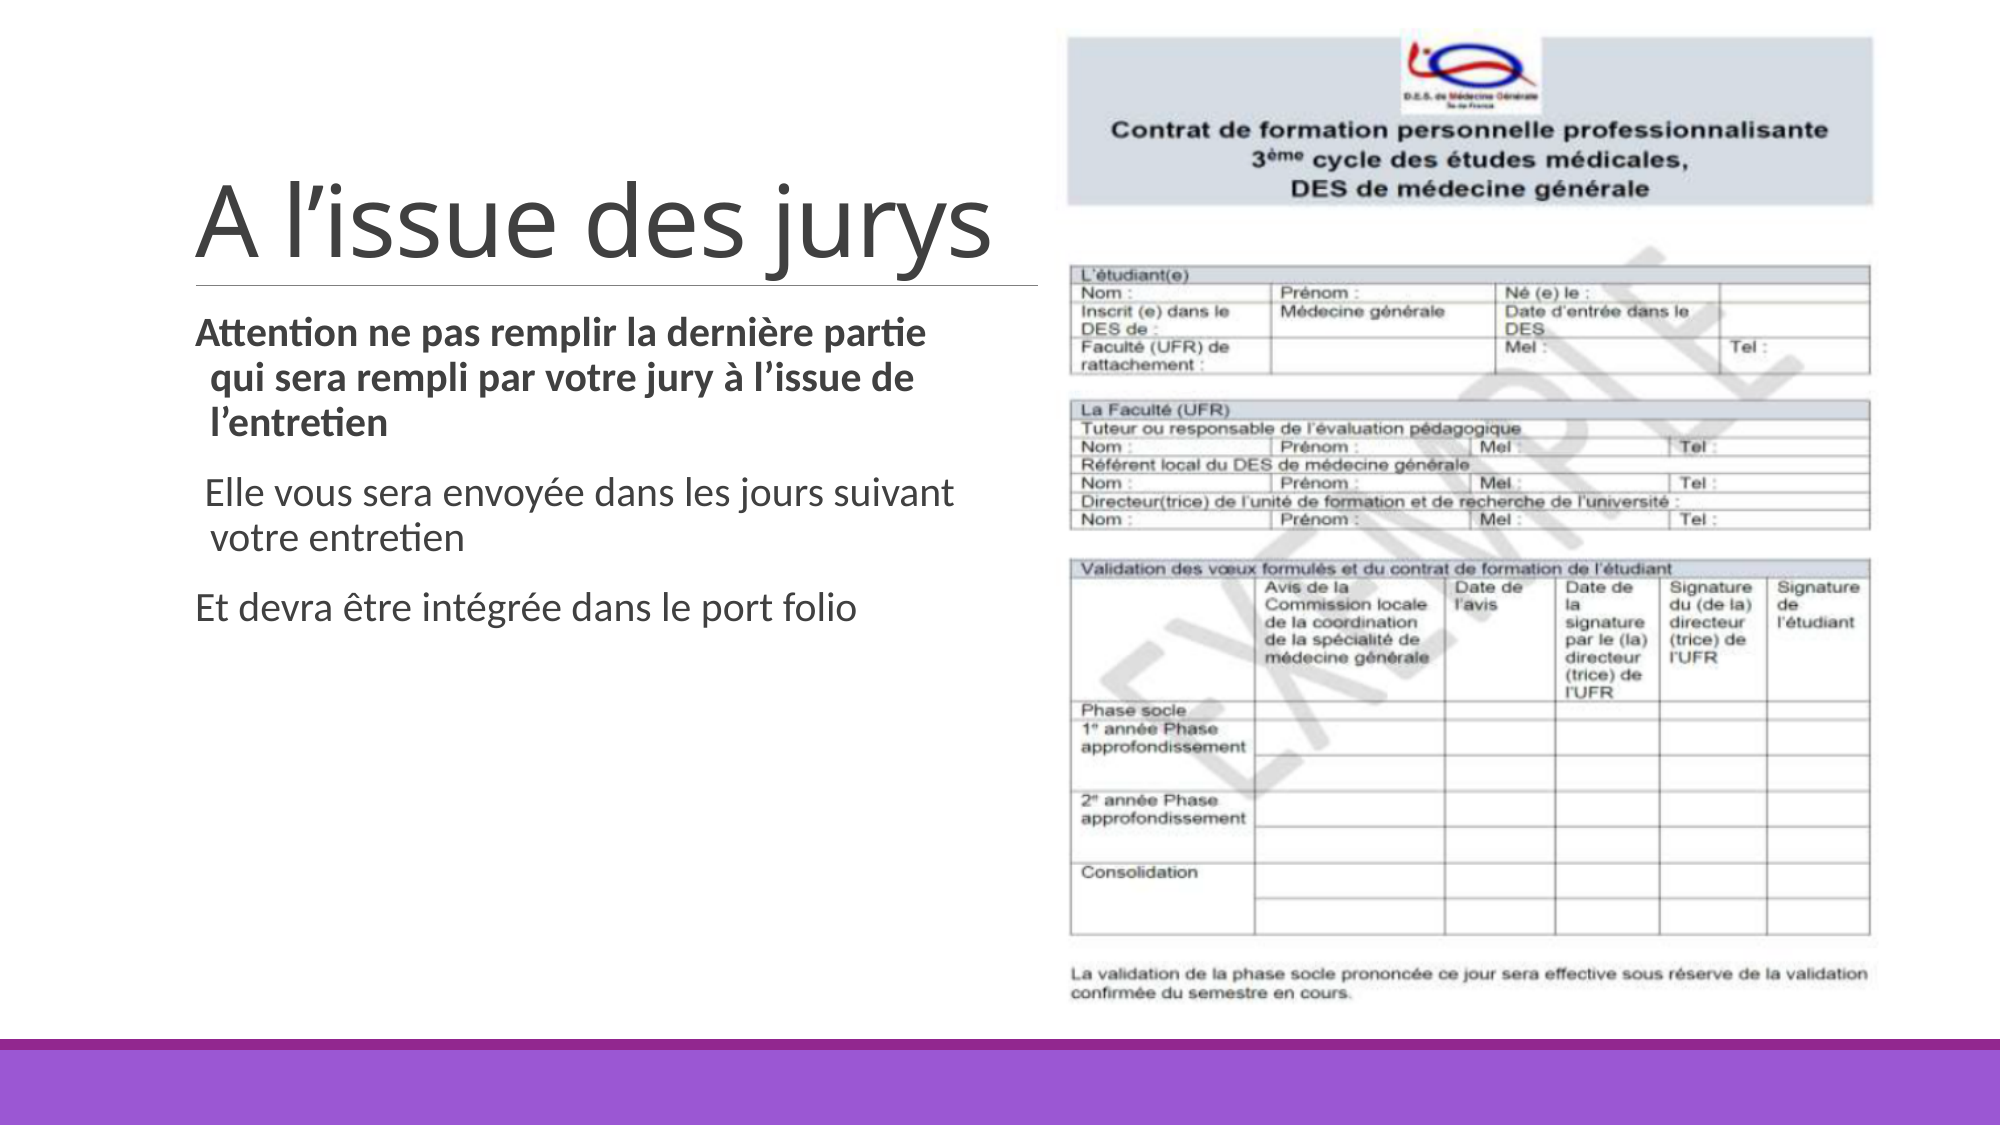

# A l’issue des jurys
Attention ne pas remplir la dernière partie qui sera rempli par votre jury à l’issue de l’entretien
 Elle vous sera envoyée dans les jours suivant votre entretien
Et devra être intégrée dans le port folio